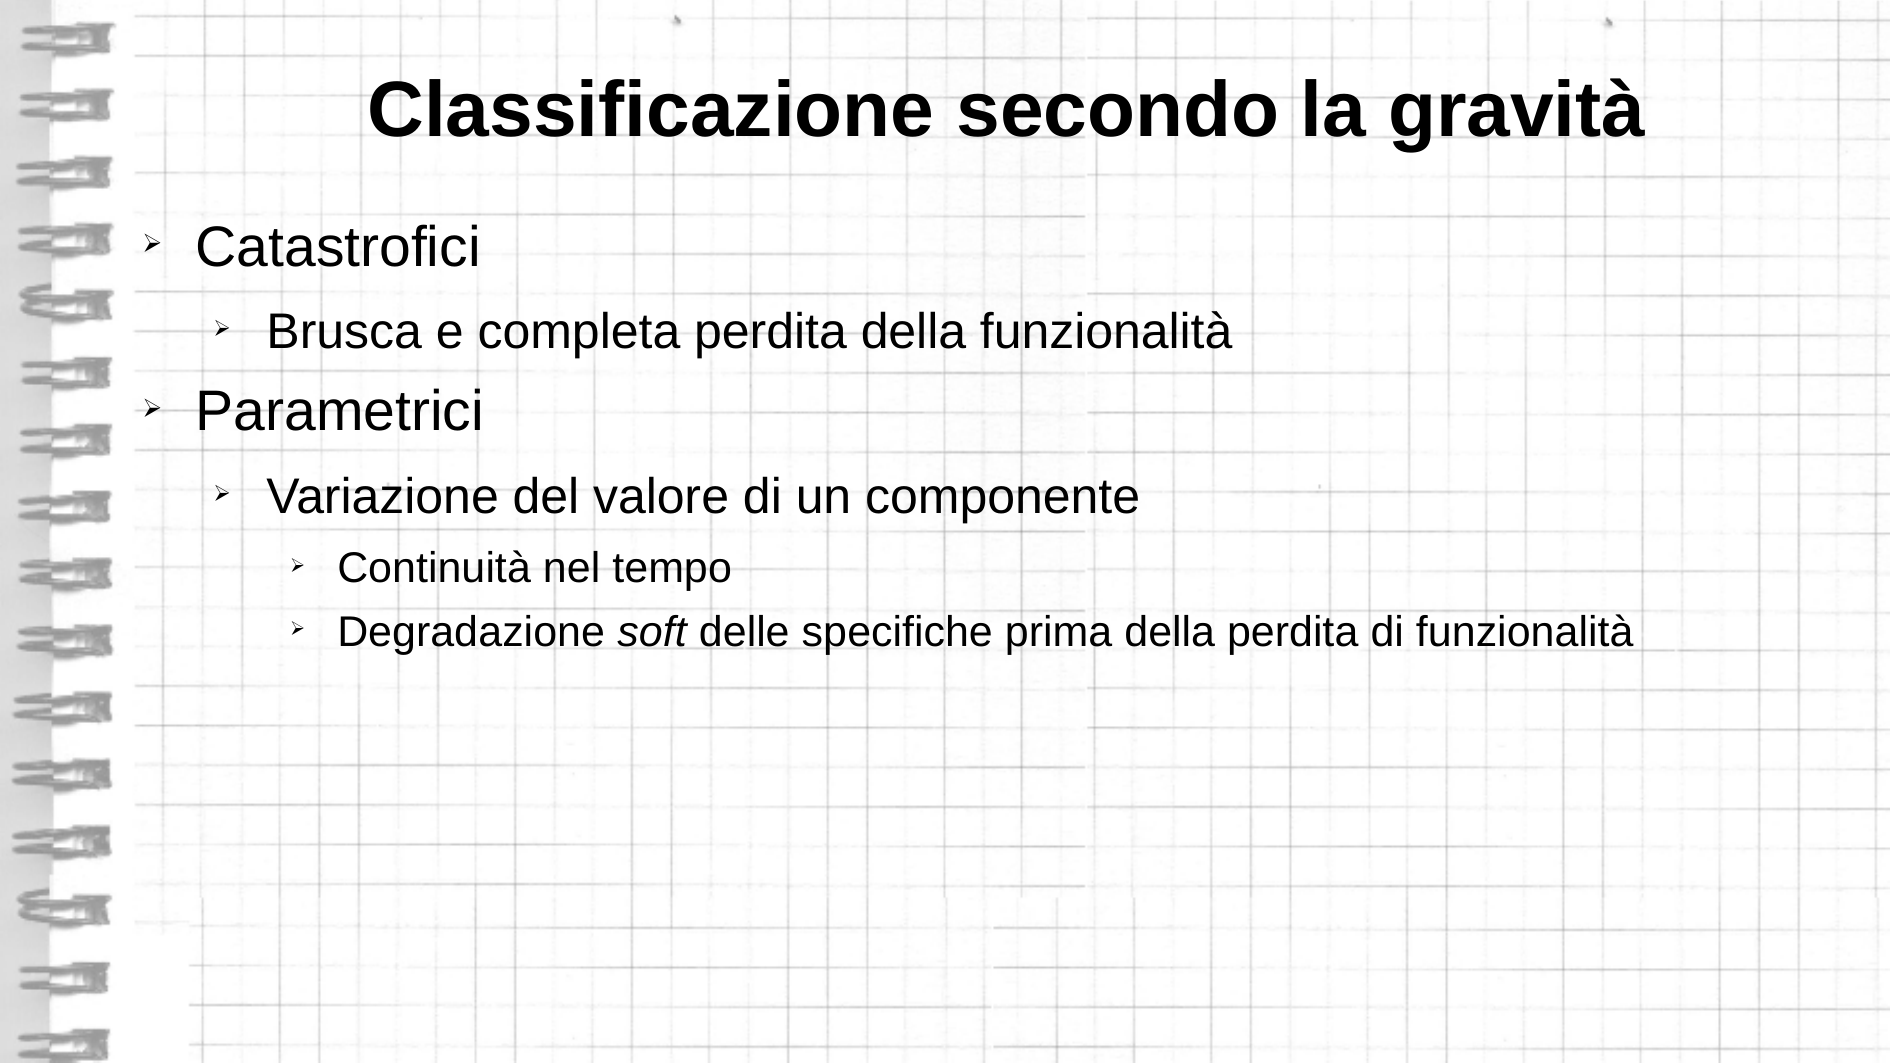

# Classificazione secondo la gravità
Catastrofici
Brusca e completa perdita della funzionalità
Parametrici
Variazione del valore di un componente
Continuità nel tempo
Degradazione soft delle specifiche prima della perdita di funzionalità